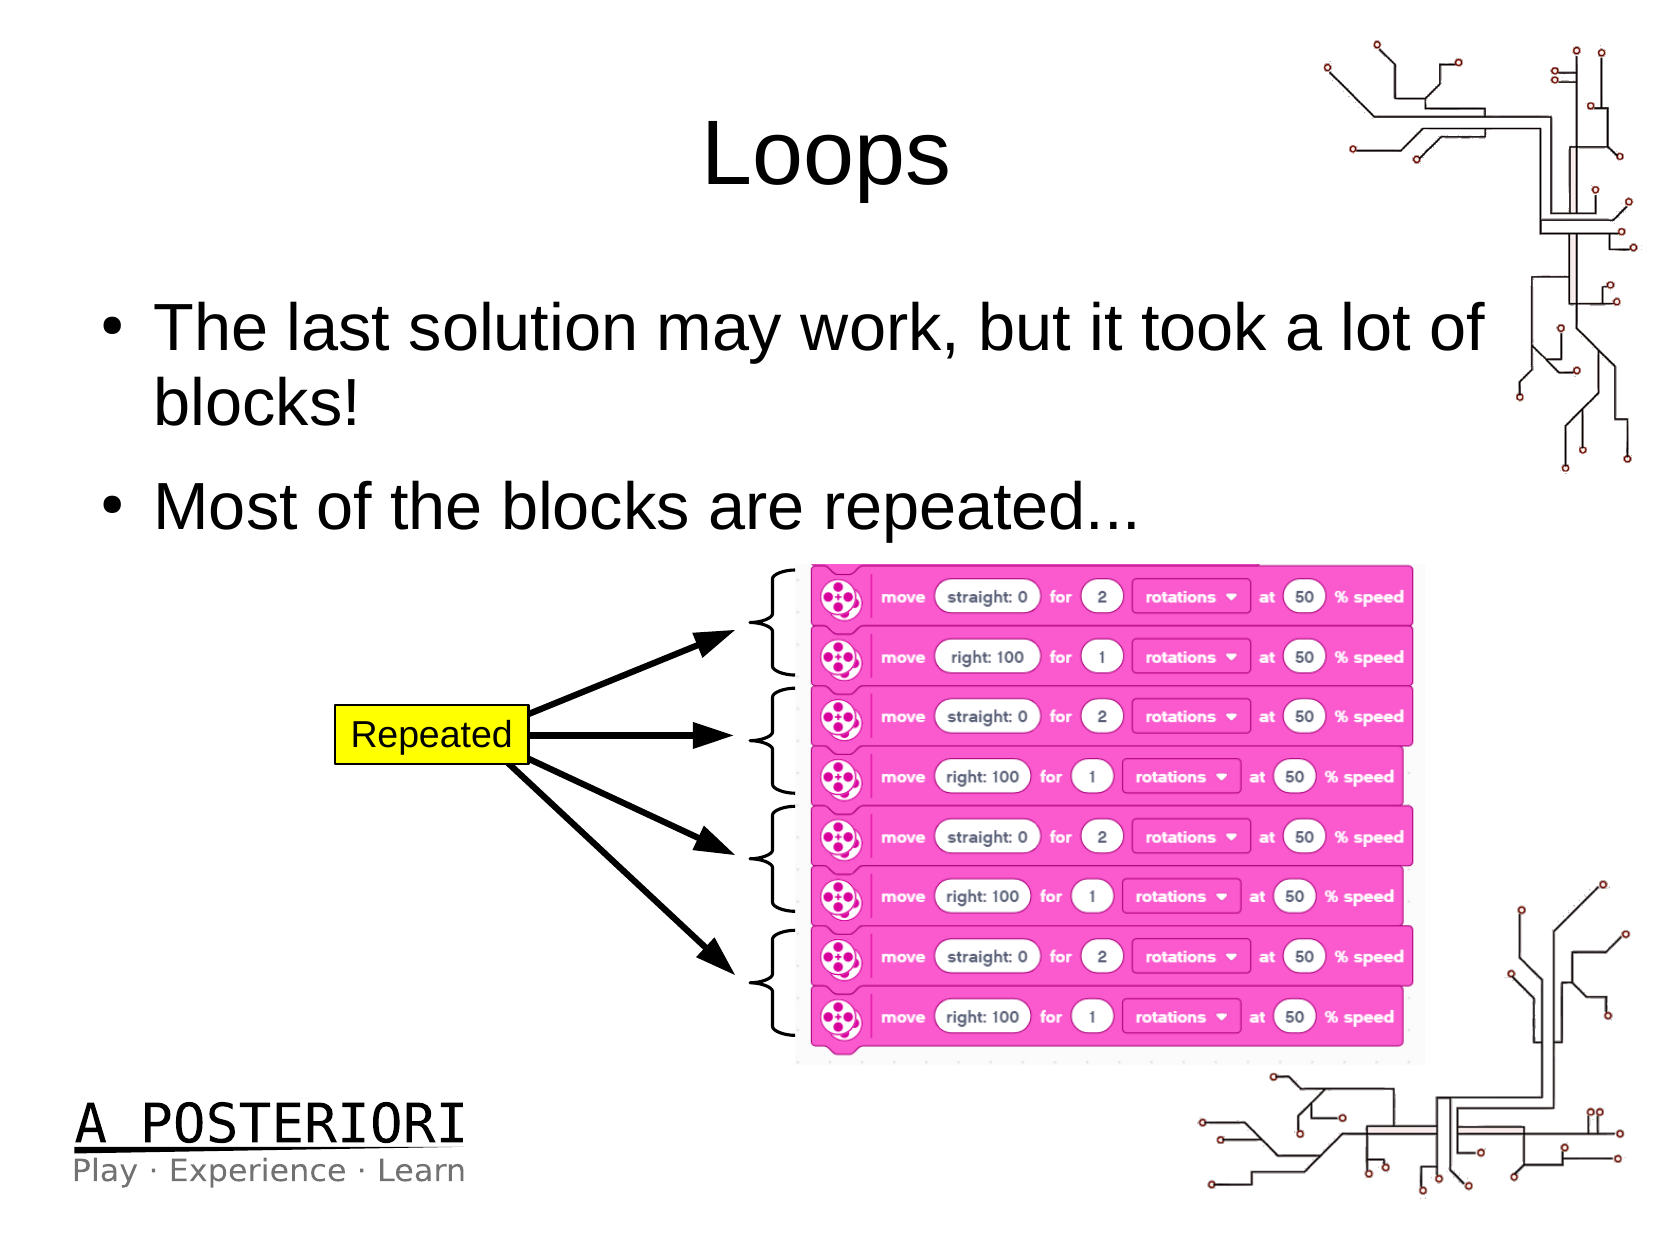

# Loops
The last solution may work, but it took a lot of blocks!
Most of the blocks are repeated...
Repeated